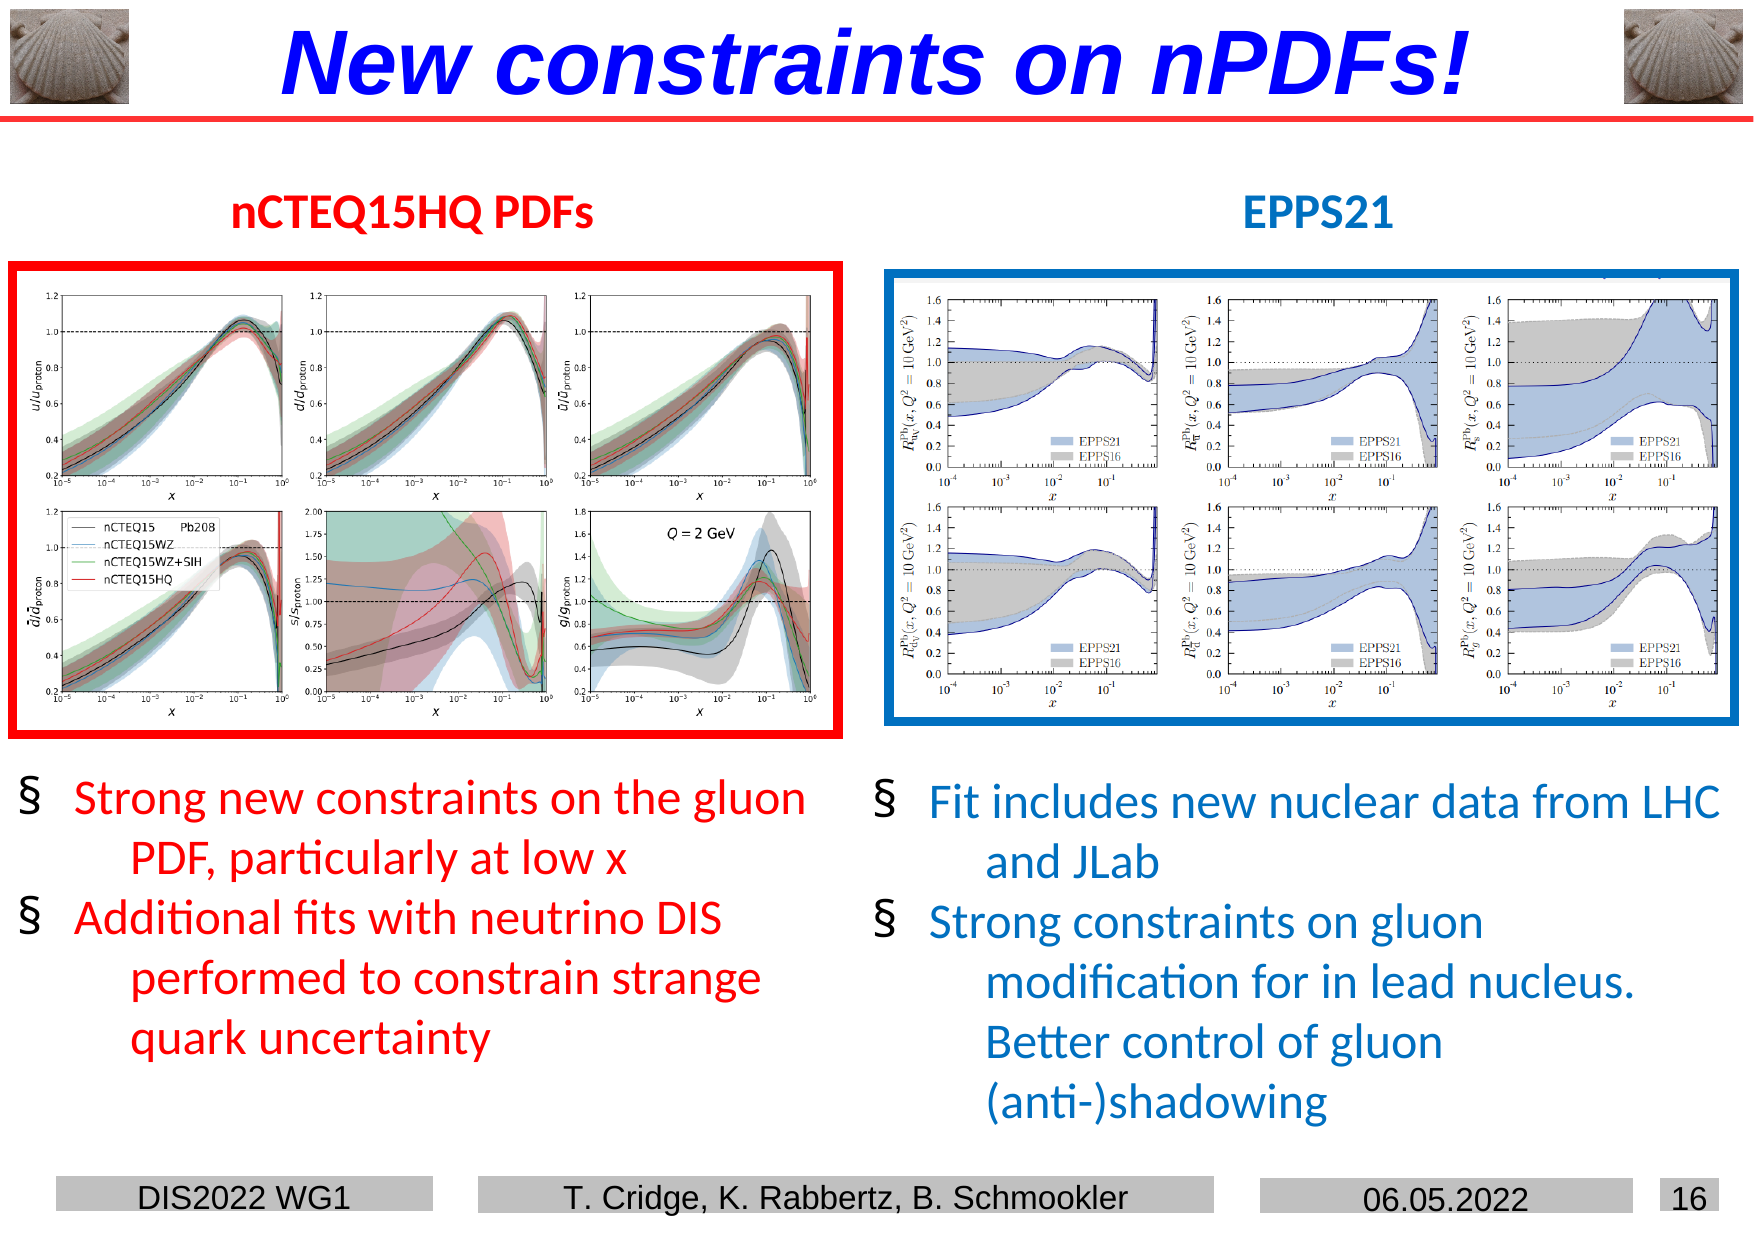

# New constraints on nPDFs!
nCTEQ15HQ PDFs
EPPS21
Strong new constraints on the gluon PDF, particularly at low x
Additional fits with neutrino DIS performed to constrain strange quark uncertainty
Fit includes new nuclear data from LHC and JLab
Strong constraints on gluon modification for in lead nucleus. Better control of gluon (anti-)shadowing